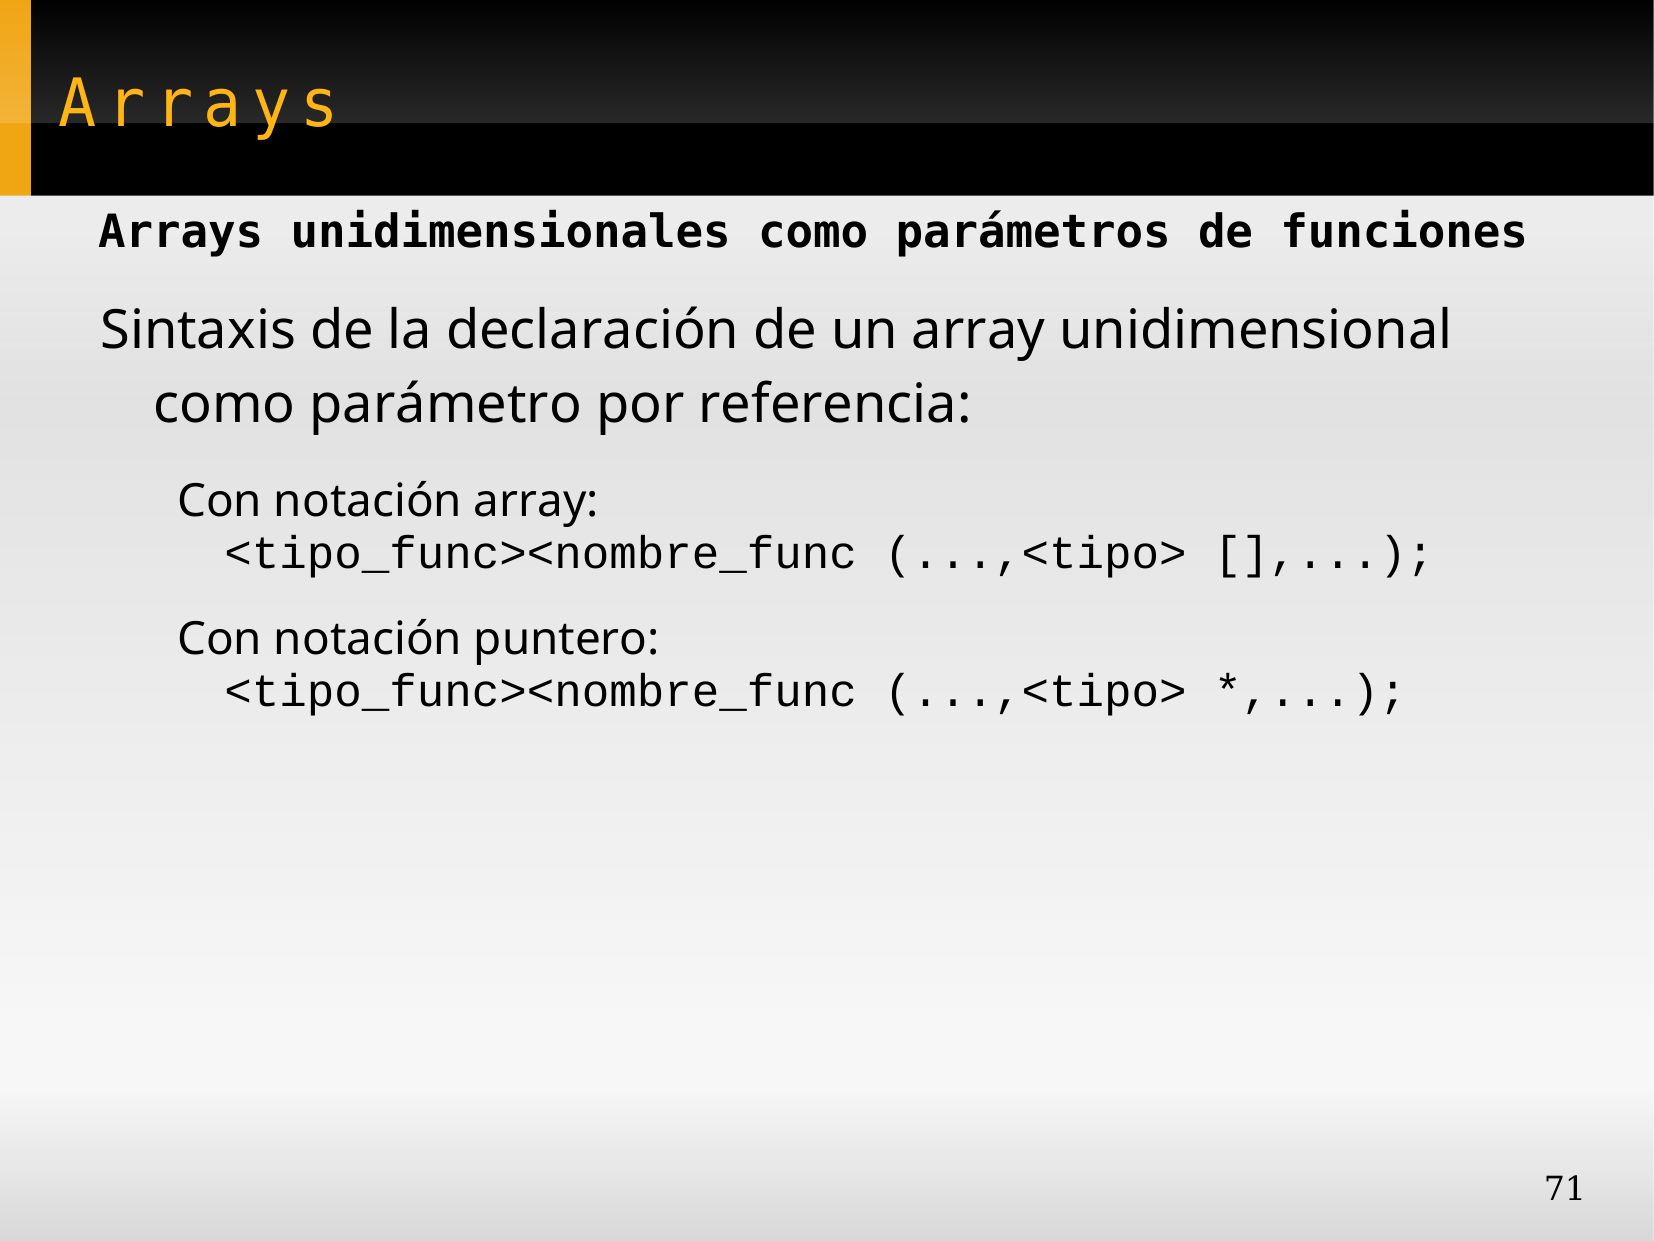

# Arrays
Arrays unidimensionales como parámetros de funciones
Sintaxis de la declaración de un array unidimensional como parámetro por referencia:
Con notación array:
<tipo_func><nombre_func (...,<tipo> [],...);
Con notación puntero:
<tipo_func><nombre_func (...,<tipo> *,...);
71